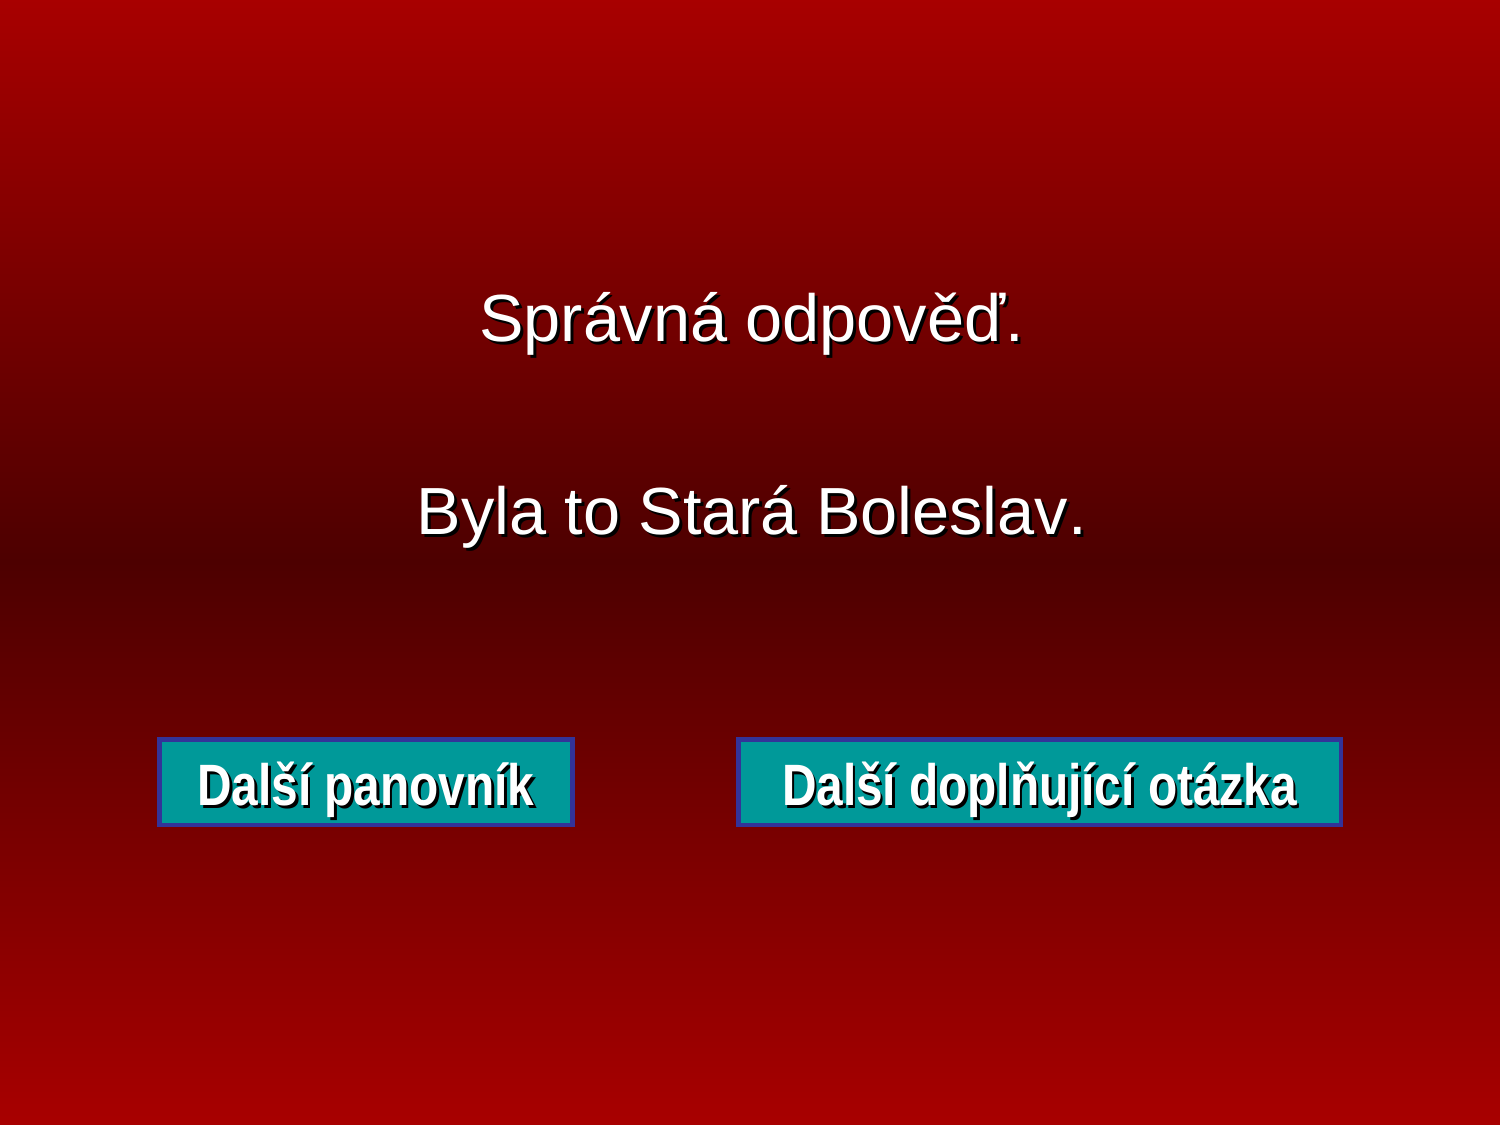

#
Správná odpověď.
Byla to Stará Boleslav.
Další panovník
Další doplňující otázka